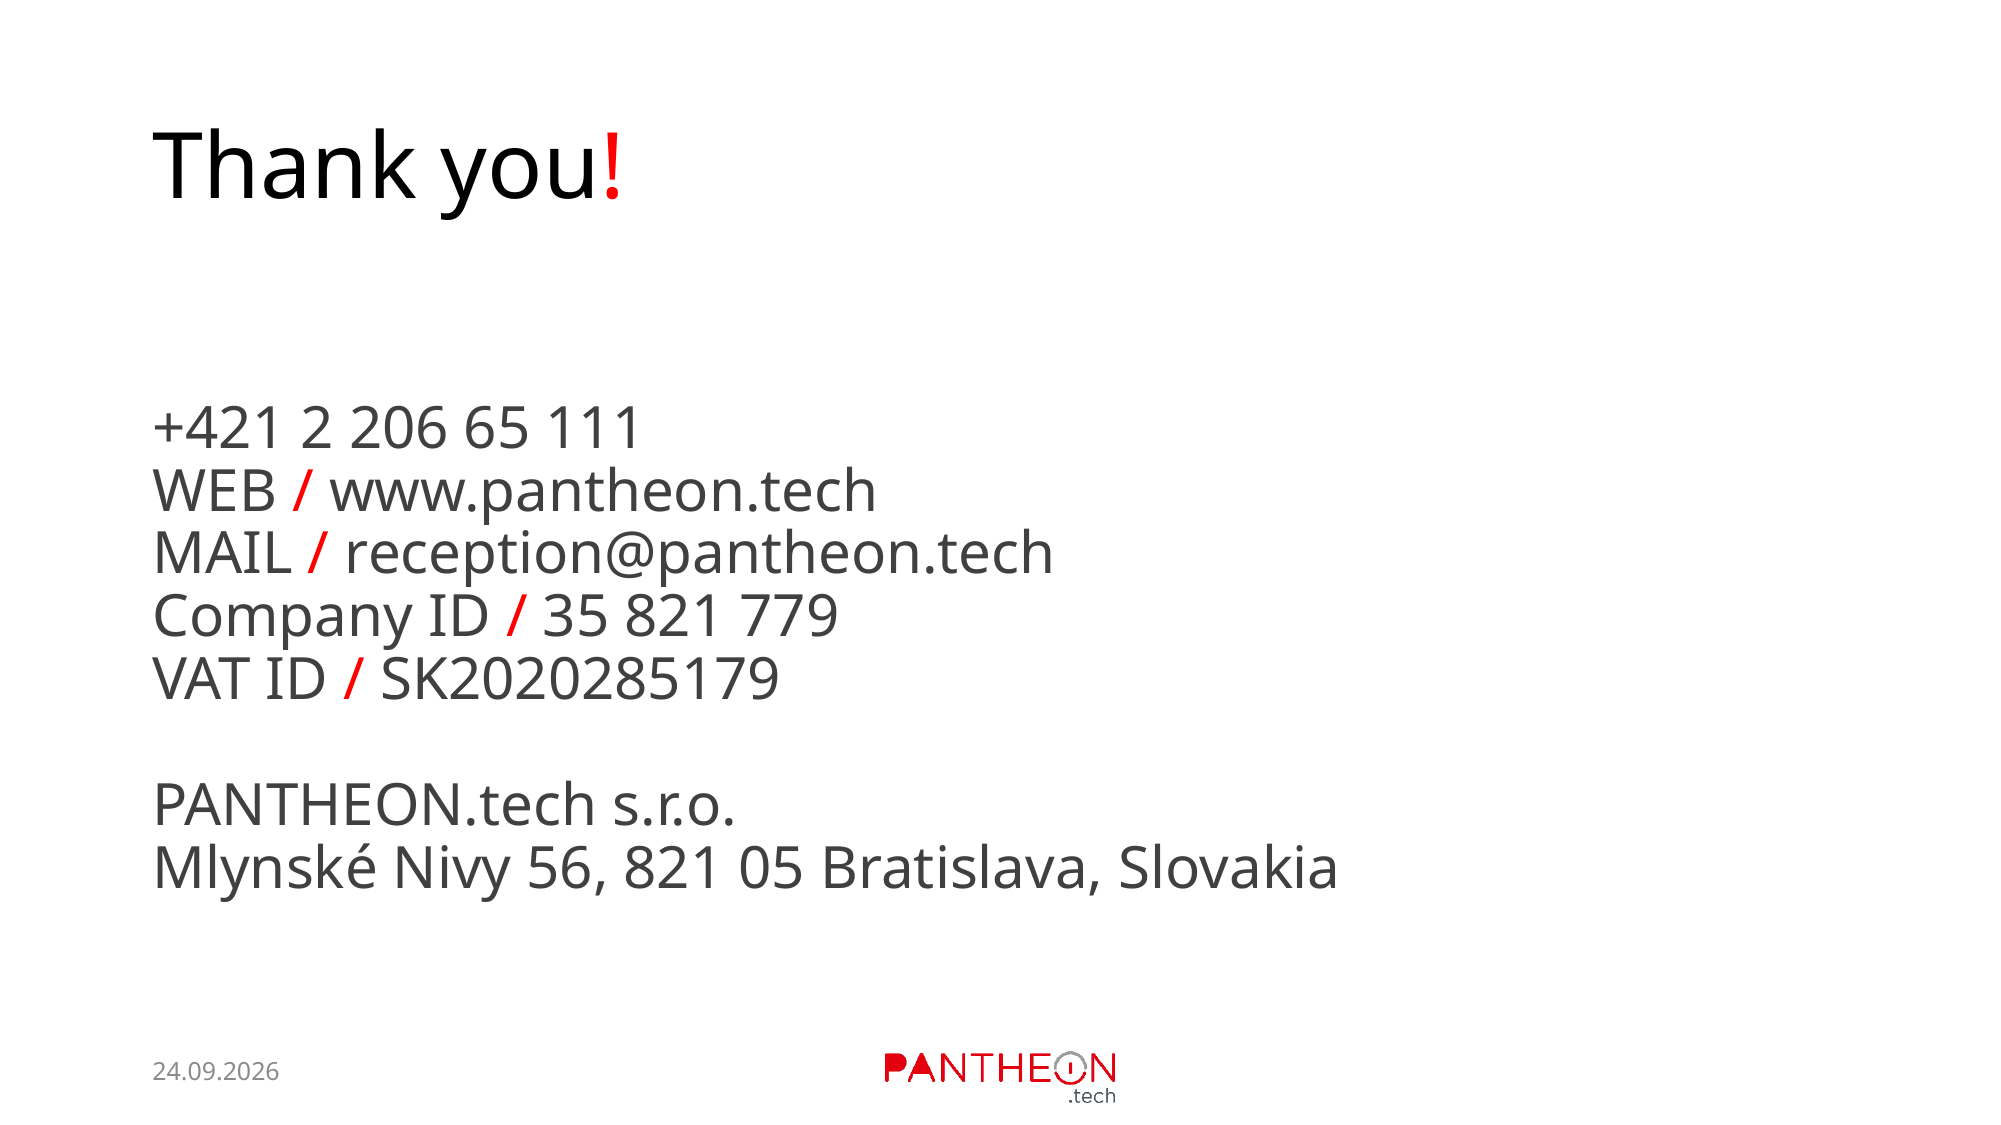

# Thank you!
+421 2 206 65 111
WEB / www.pantheon.tech
MAIL / reception@pantheon.tech
Company ID / 35 821 779
VAT ID / SK2020285179
PANTHEON.tech s.r.o.
Mlynské Nivy 56, 821 05 Bratislava, Slovakia